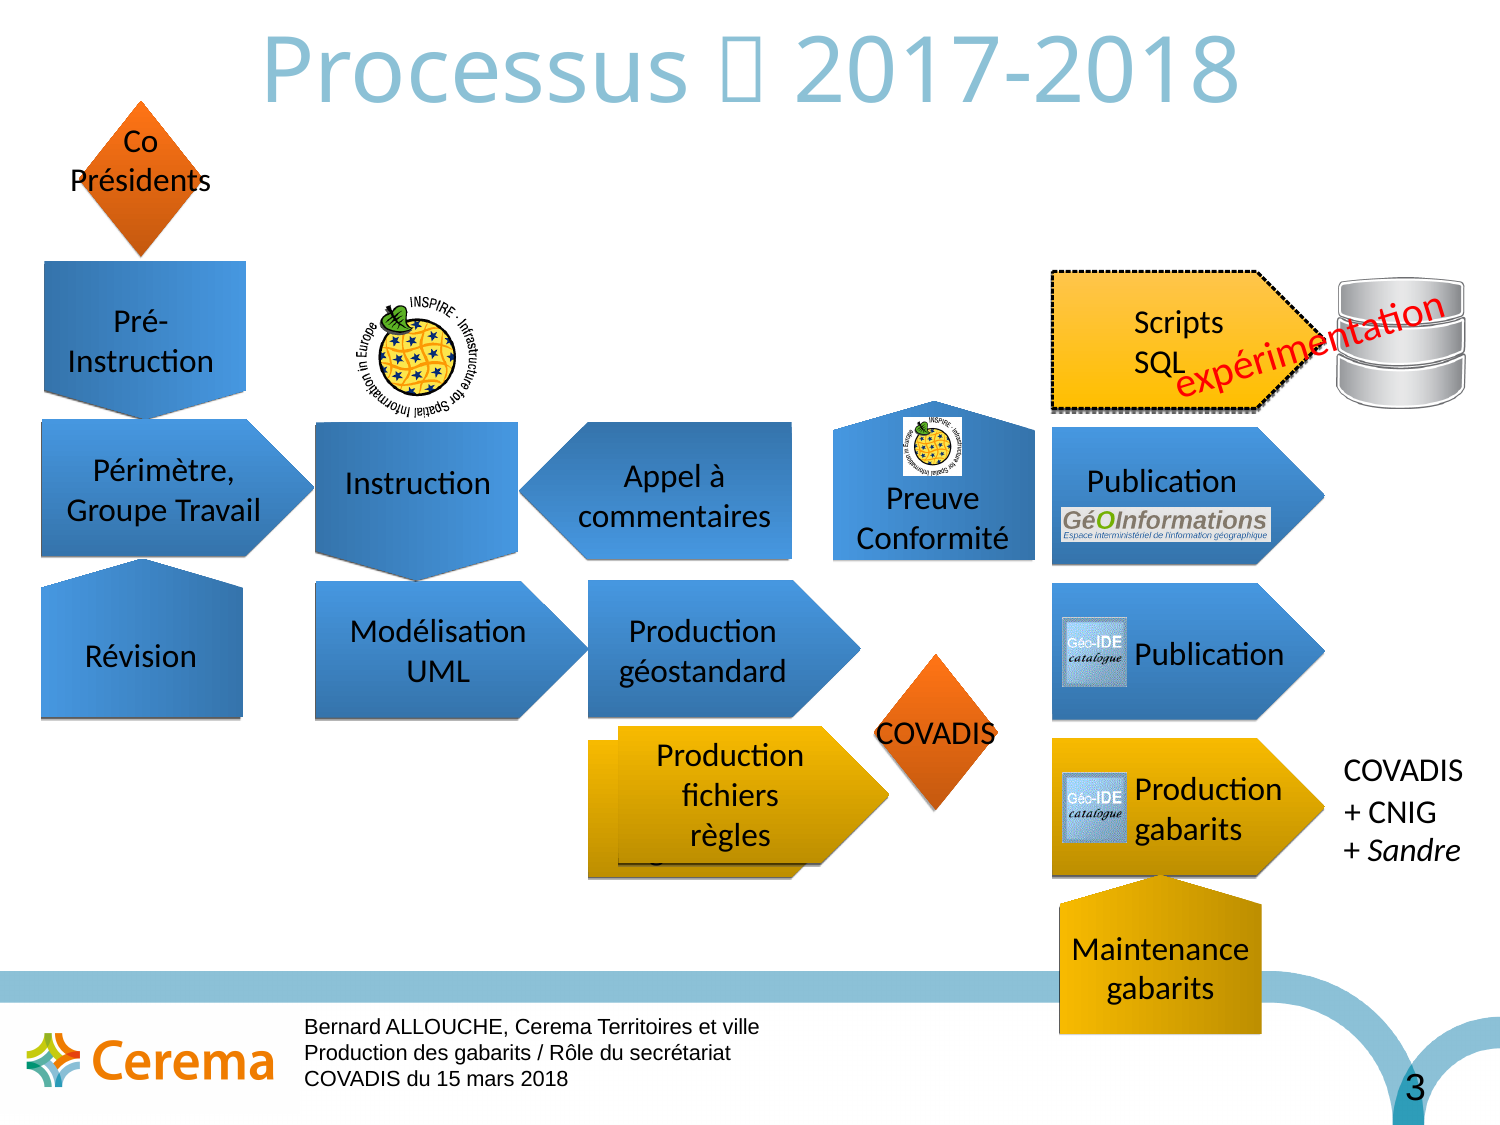

Processus  2017-2018
Co
Présidents
Pré-
Instruction
Scripts
SQL
expérimentation
Preuve
Conformité
Périmètre,
Groupe Travail
Appel à
commentaires
Instruction
Publication
Révision
Production
géostandard
Modélisation
UML
Publication
COVADIS
Production
fichiers
règles
Production
gabarits
Production
manuelle
gabarits
COVADIS
+ CNIG
+ Sandre
Maintenance
gabarits
Bernard ALLOUCHE, Cerema Territoires et ville
Production des gabarits / Rôle du secrétariat
COVADIS du 15 mars 2018